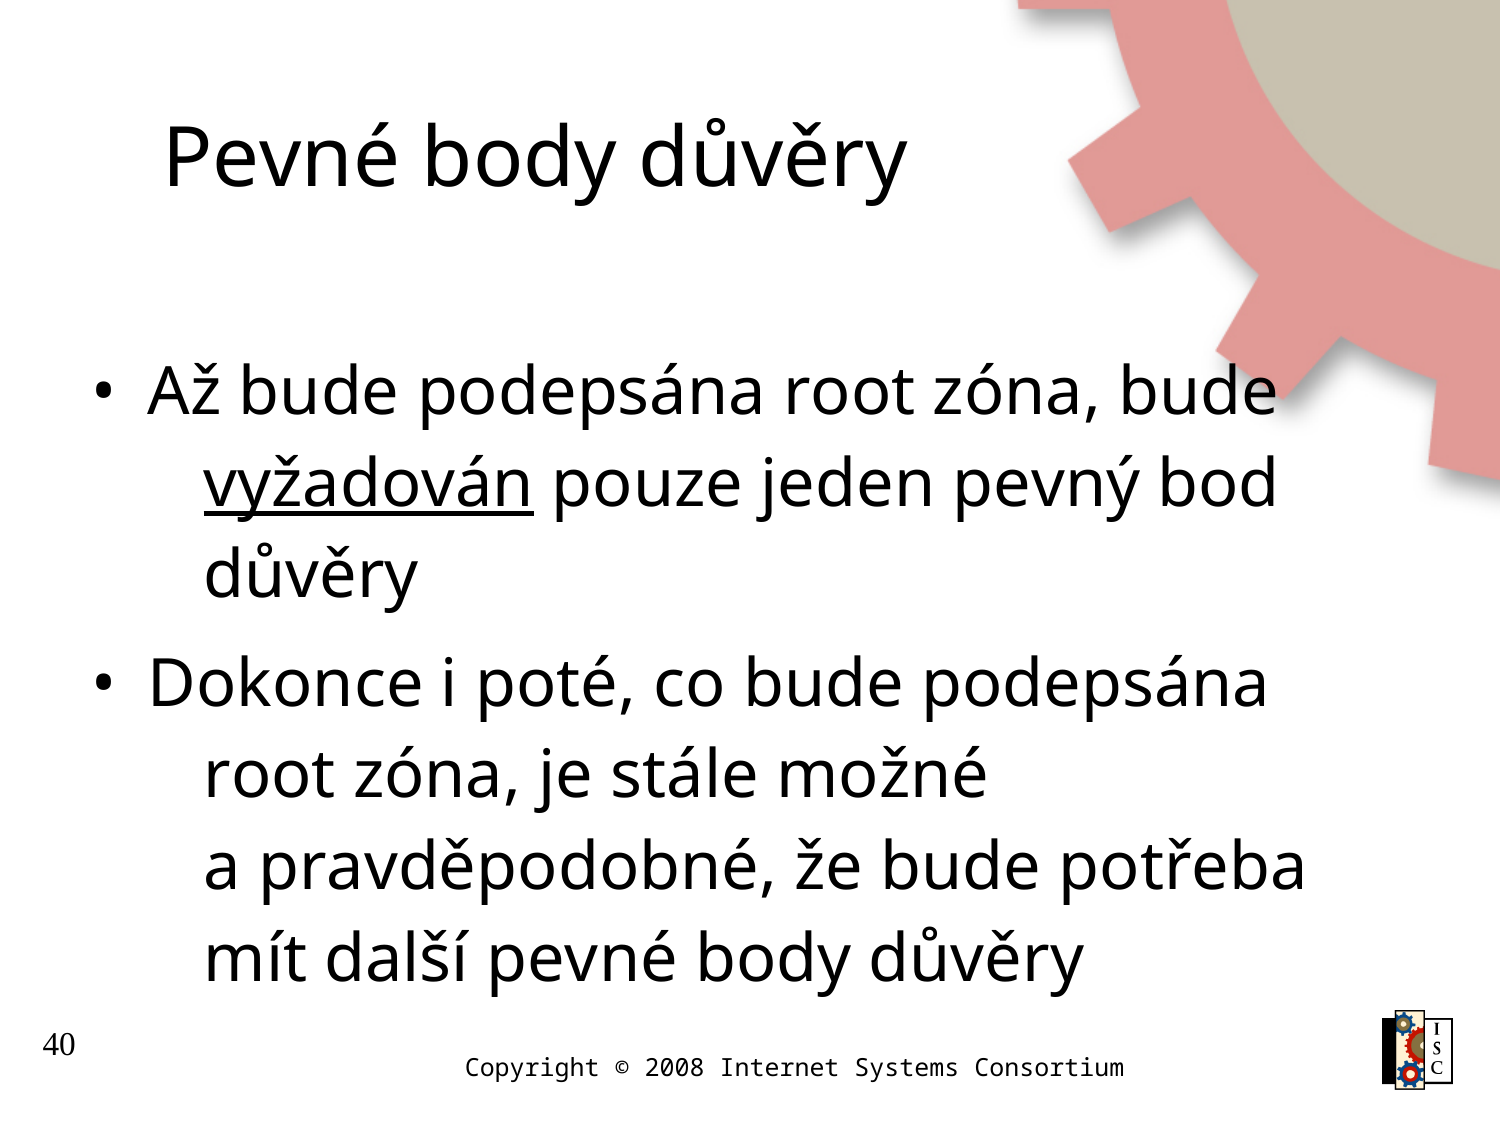

# Pevné body důvěry
Až bude podepsána root zóna, bude vyžadován pouze jeden pevný bod důvěry
Dokonce i poté, co bude podepsána root zóna, je stále možné a pravděpodobné, že bude potřeba mít další pevné body důvěry